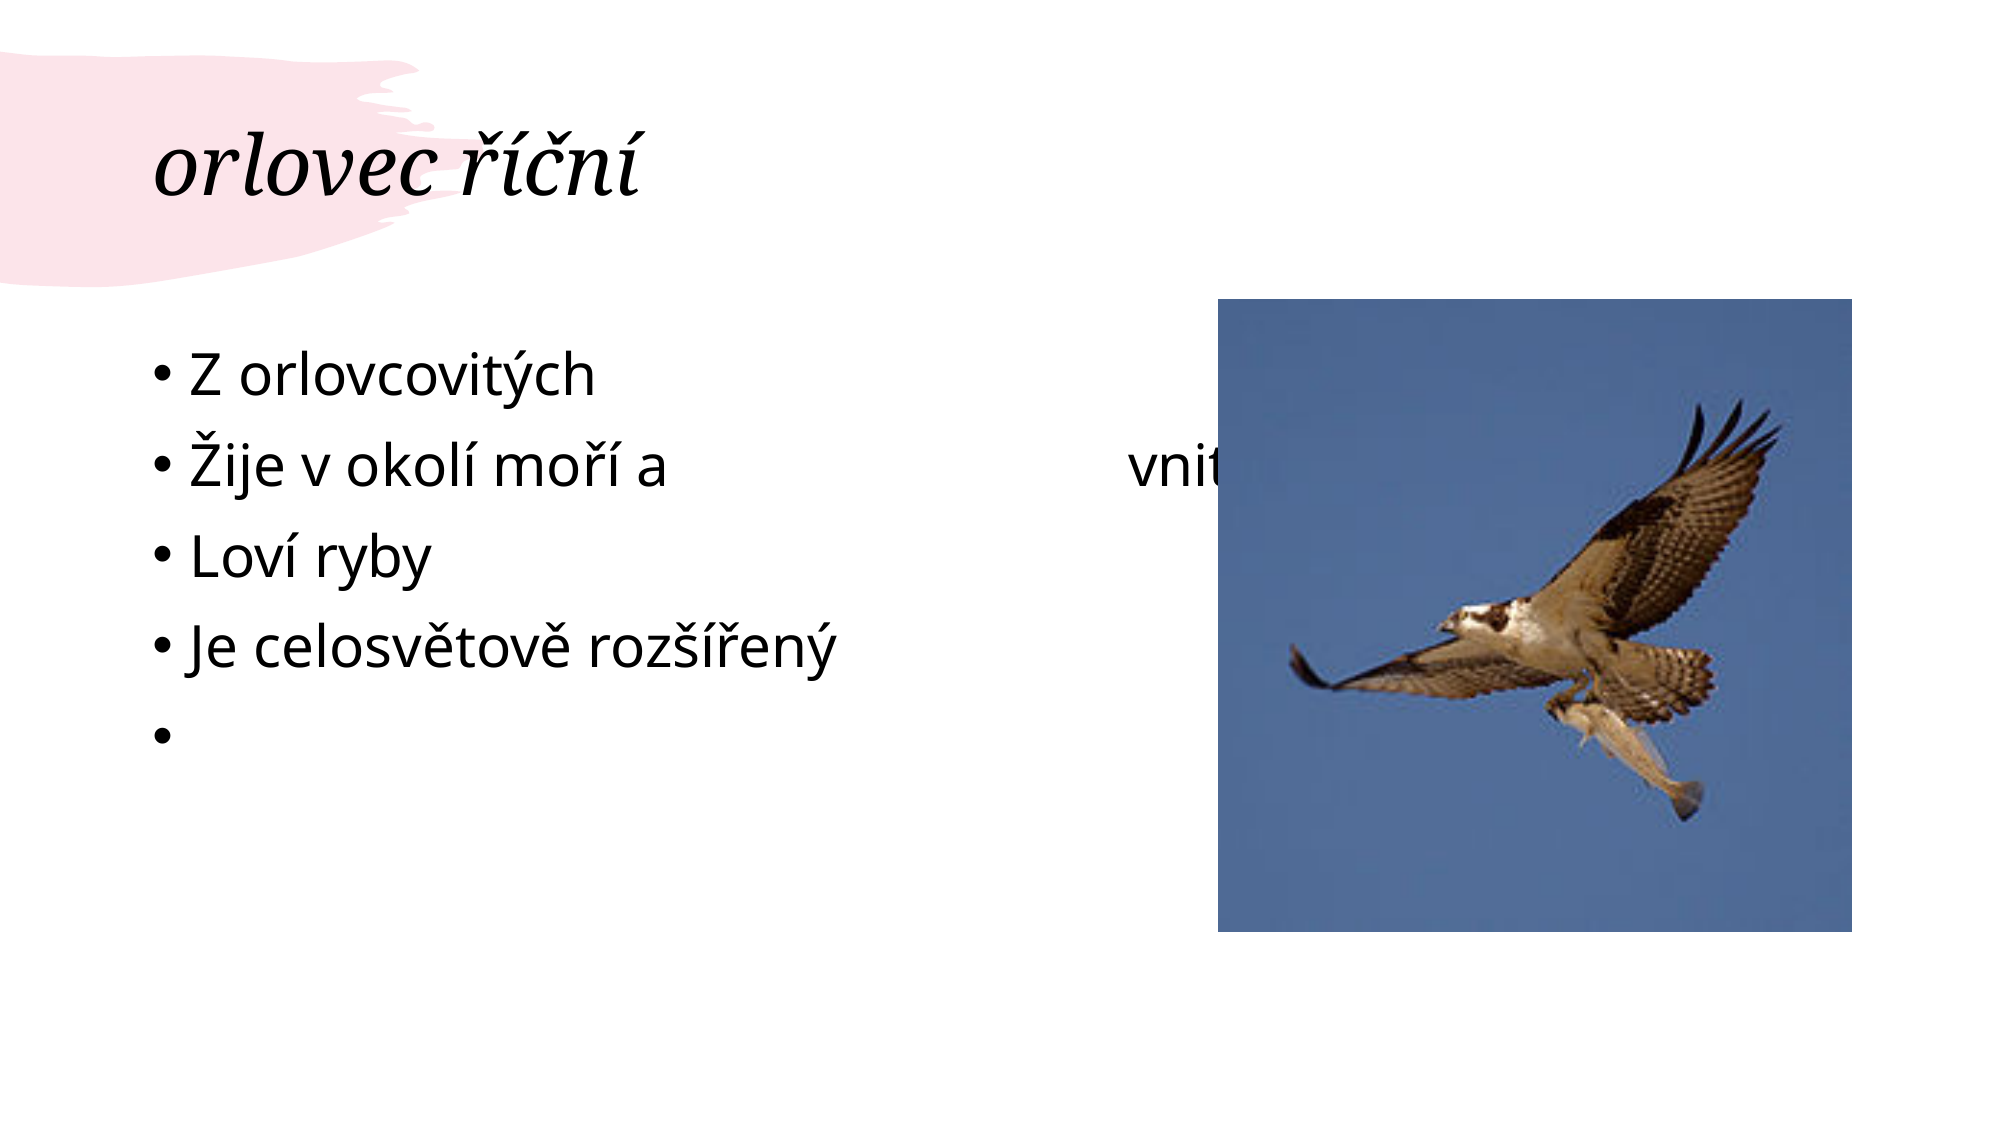

# orlovec říční
Z orlovcovitých
Žije v okolí moří a 				 vnitrozemských vod
Loví ryby
Je celosvětově rozšířený